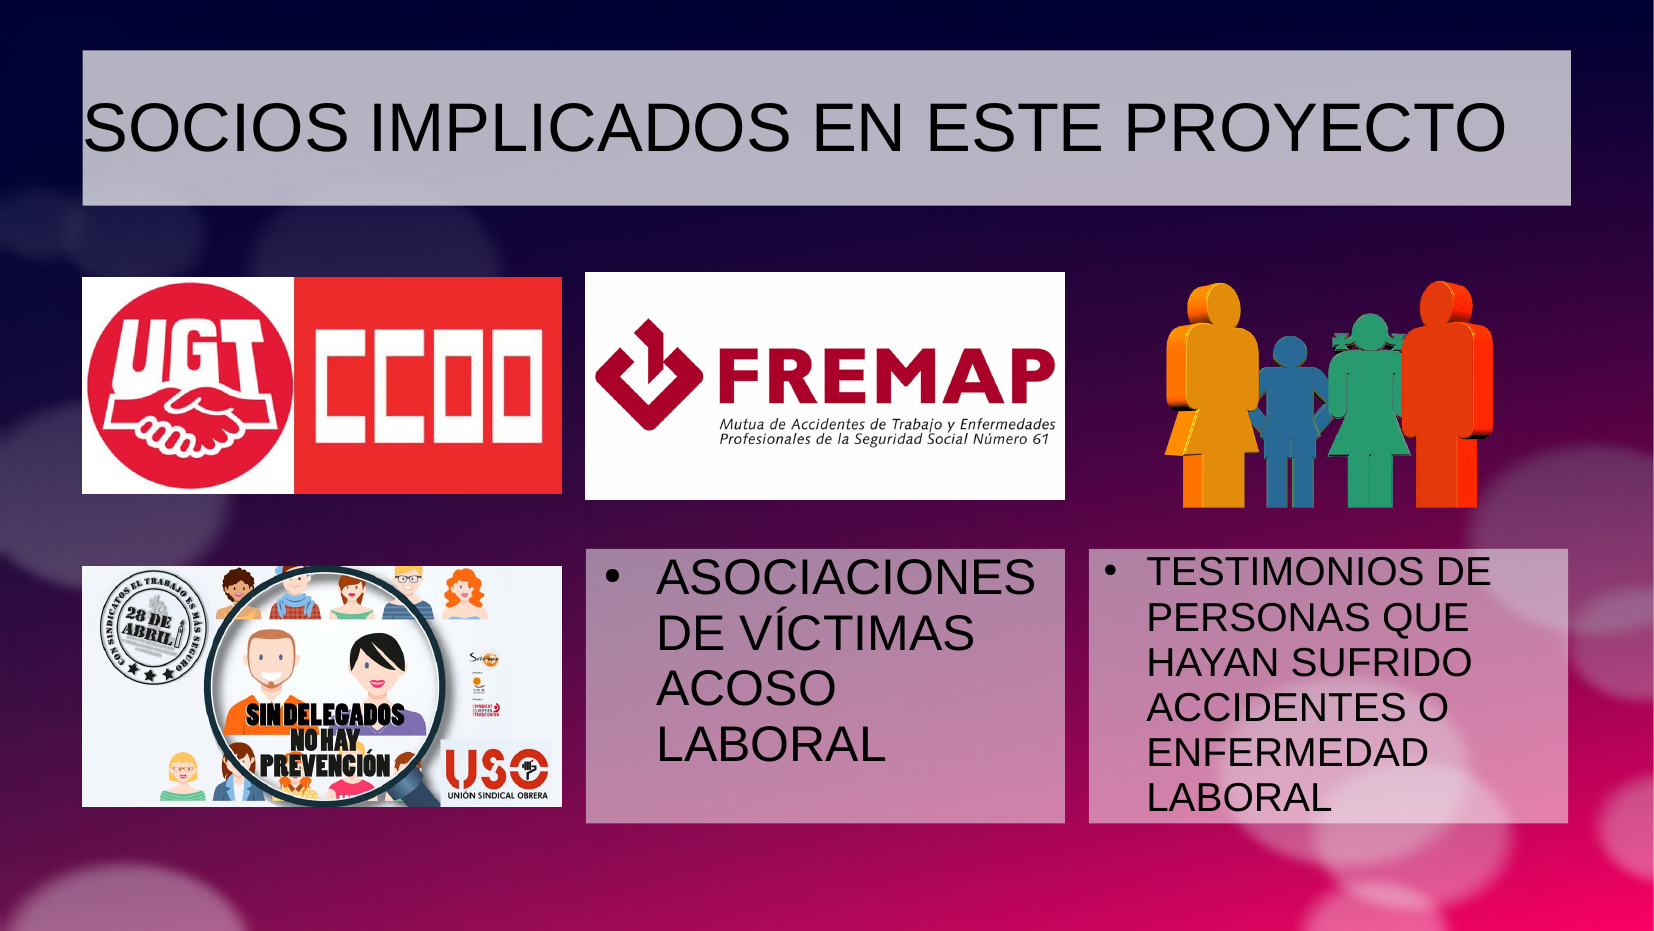

# SOCIOS IMPLICADOS EN ESTE PROYECTO
ASOCIACIONES DE VÍCTIMAS ACOSO LABORAL
TESTIMONIOS DE PERSONAS QUE HAYAN SUFRIDO ACCIDENTES O ENFERMEDAD LABORAL